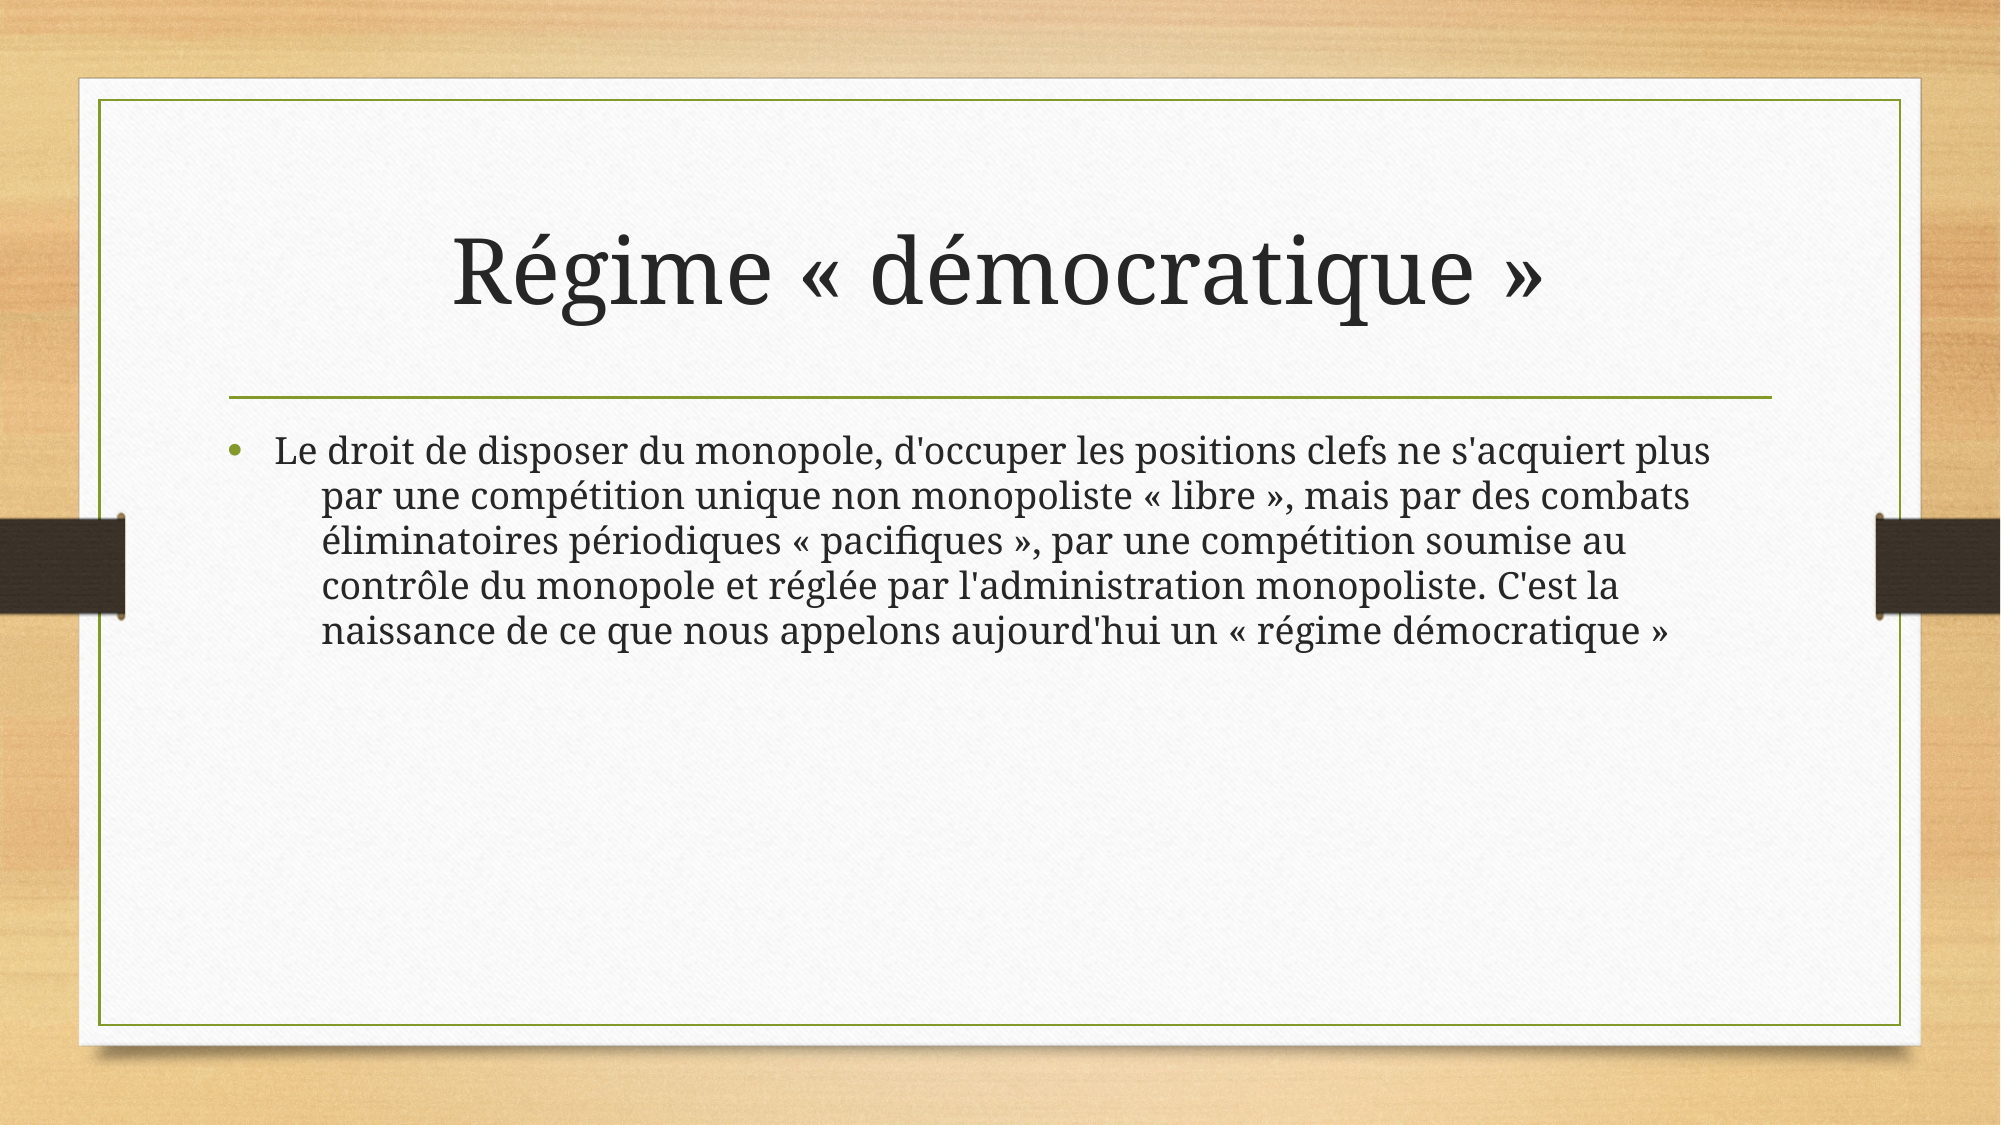

# Régime « démocratique »
Le droit de disposer du monopole, d'occuper les positions clefs ne s'acquiert plus par une compétition unique non monopoliste « libre », mais par des combats éliminatoires périodiques « pacifiques », par une compétition soumise au contrôle du monopole et réglée par l'administration monopoliste. C'est la naissance de ce que nous appelons aujourd'hui un « régime démocratique »